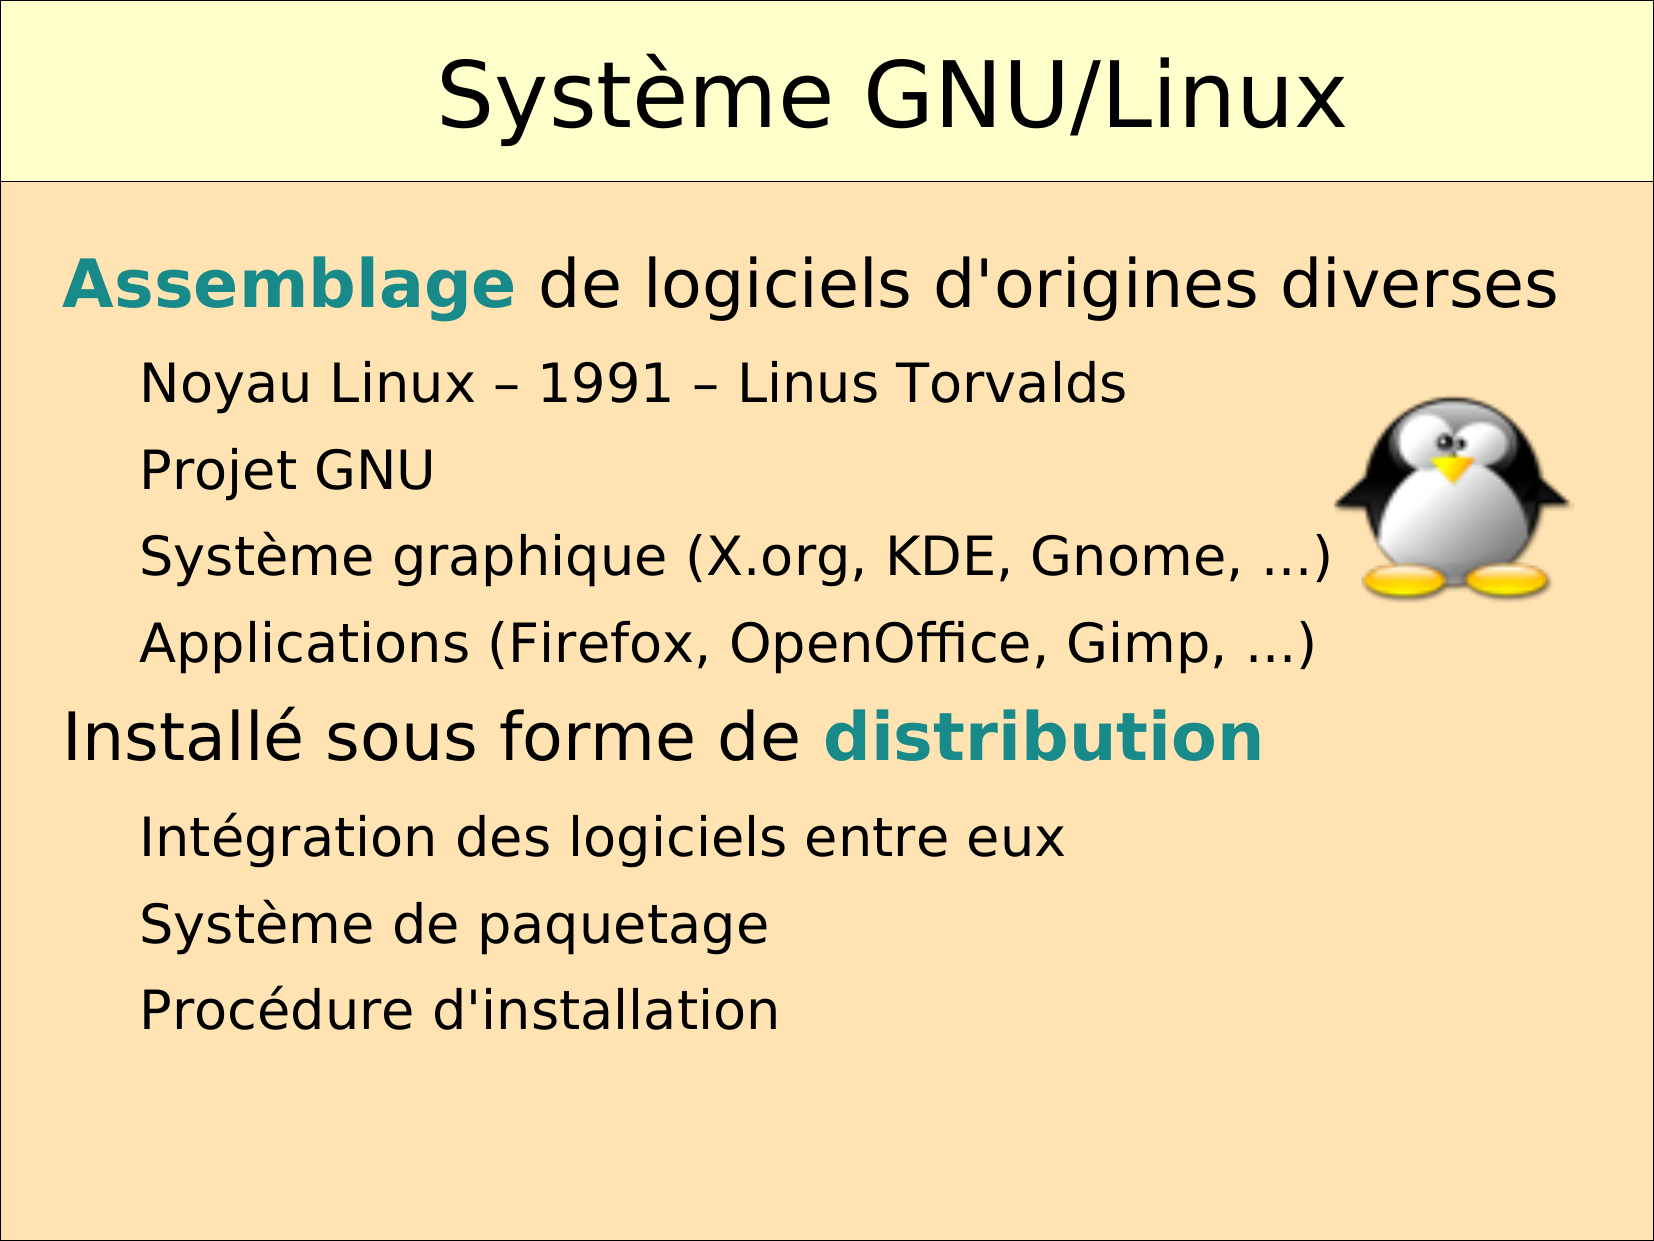

# Système GNU/Linux
Assemblage de logiciels d'origines diverses
Noyau Linux – 1991 – Linus Torvalds
Projet GNU
Système graphique (X.org, KDE, Gnome, ...)
Applications (Firefox, OpenOffice, Gimp, ...)
Installé sous forme de distribution
Intégration des logiciels entre eux
Système de paquetage
Procédure d'installation